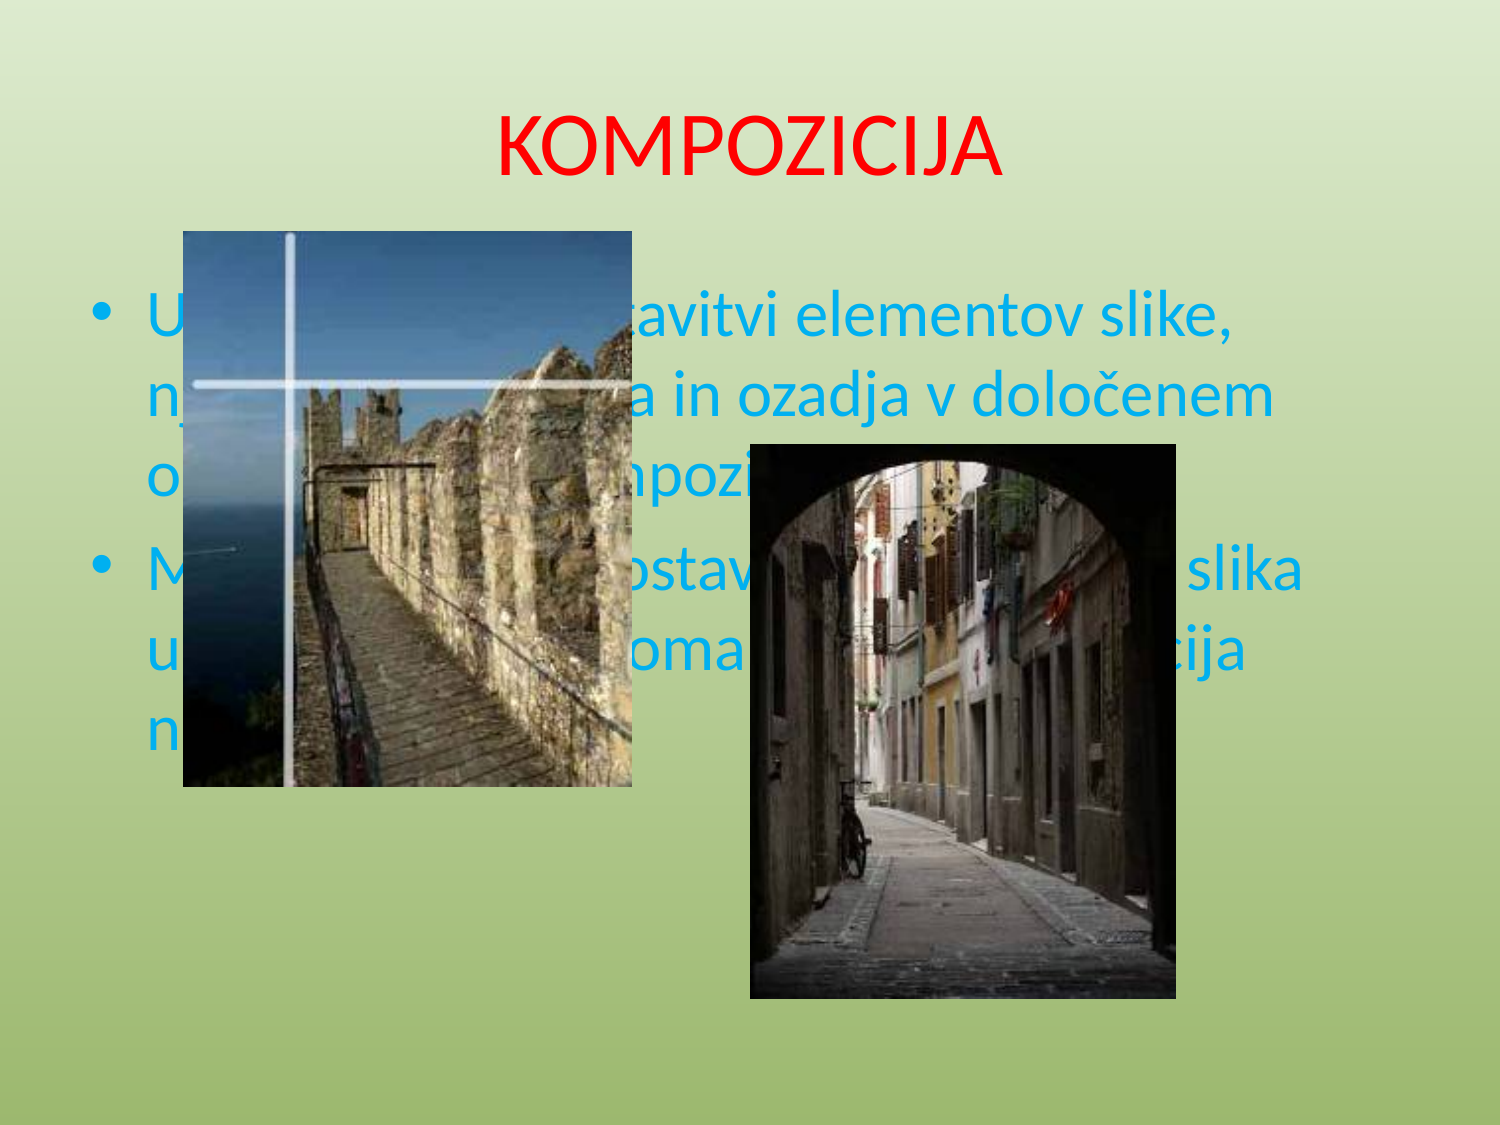

# KOMPOZICIJA
Uravnoteženi postavitvi elementov slike, njihovega ospredja in ozadja v določenem okvir pravimo kompozicija.
Motiv mora biti postavljen tako, da bo slika uravnotežena oziroma da bo kompozicija najboljša.